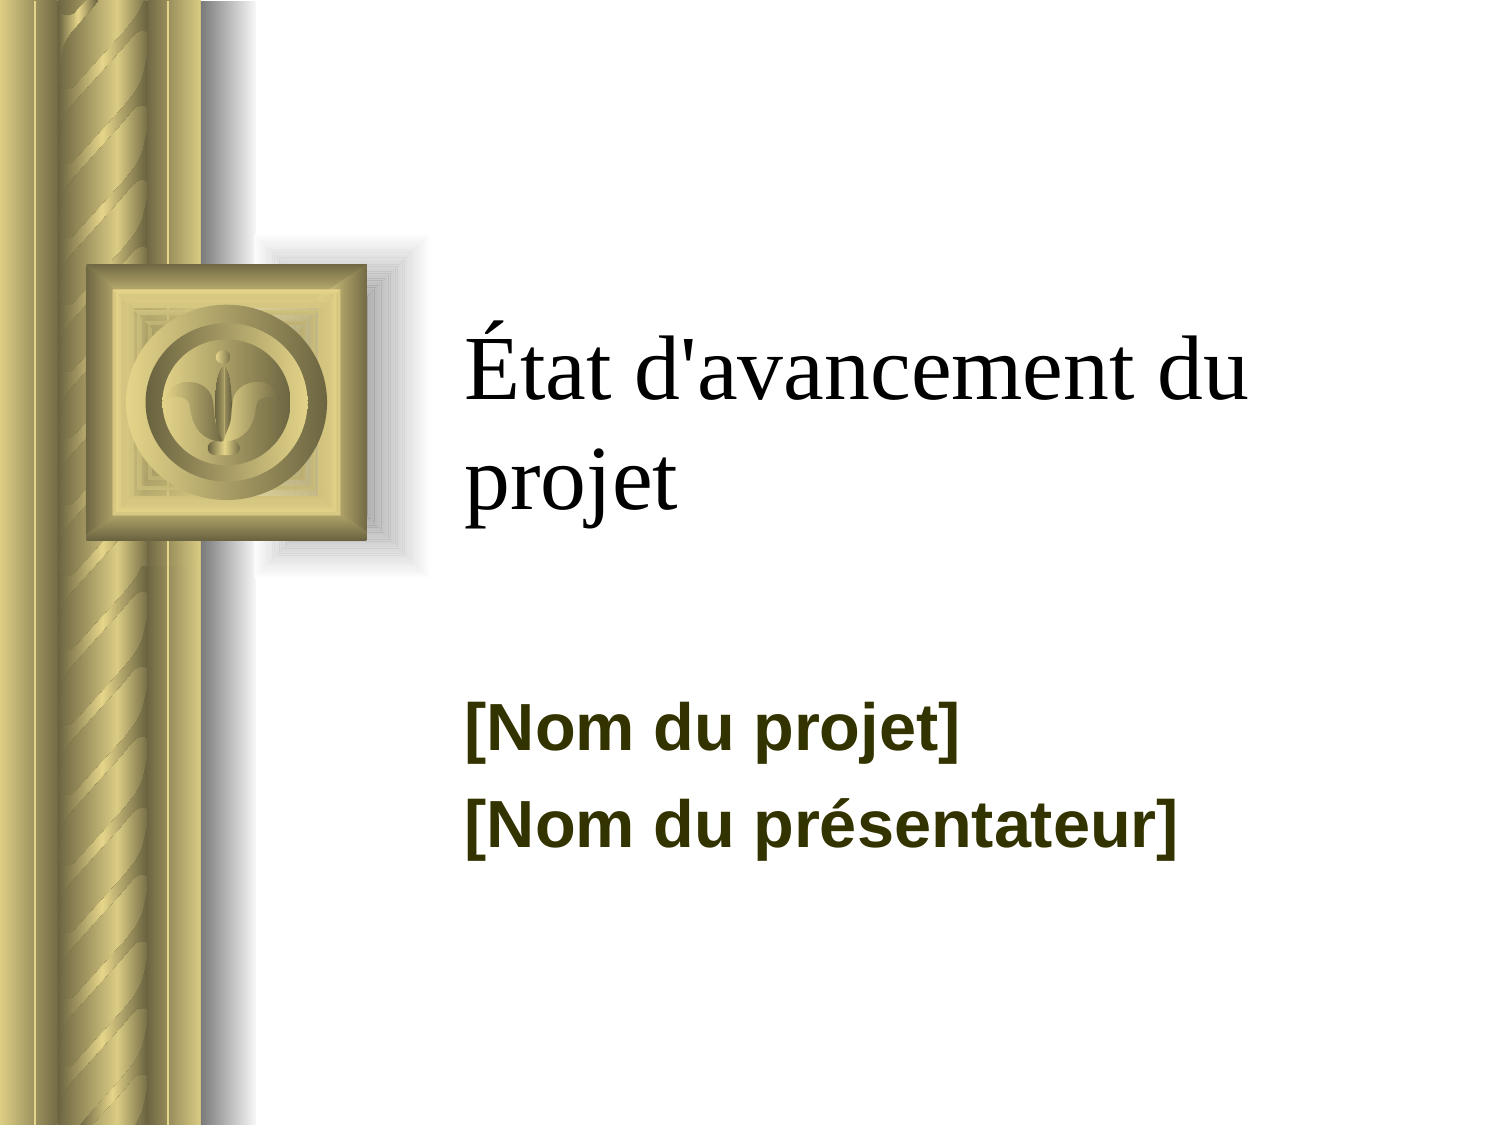

# État d'avancement du projet
[Nom du projet]
[Nom du présentateur]